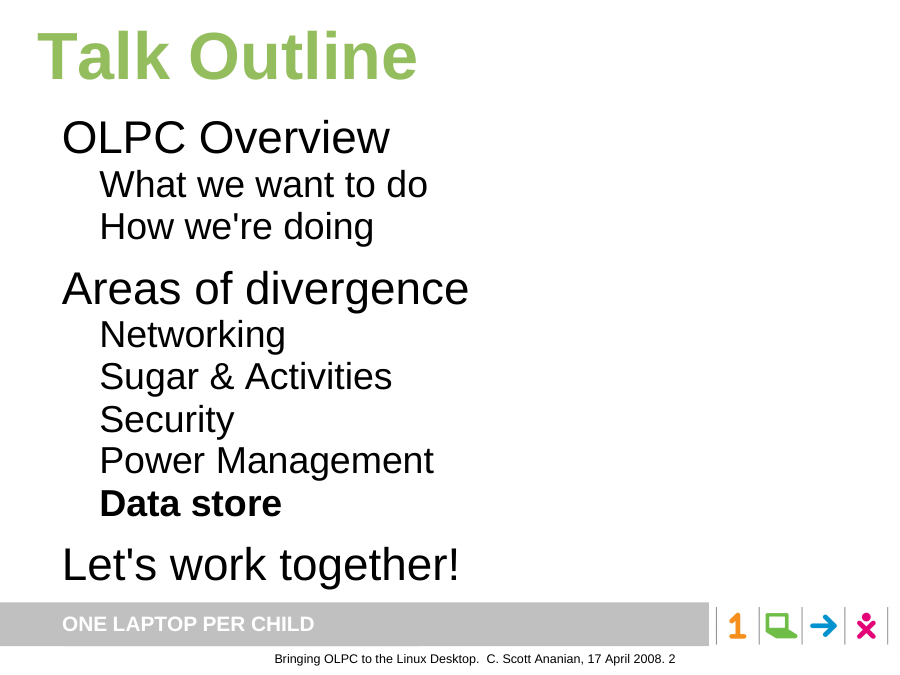

# Talk Outline
OLPC Overview
What we want to do
How we're doing
Areas of divergence
Networking
Sugar & Activities
Security
Power Management
Data store
Let's work together!